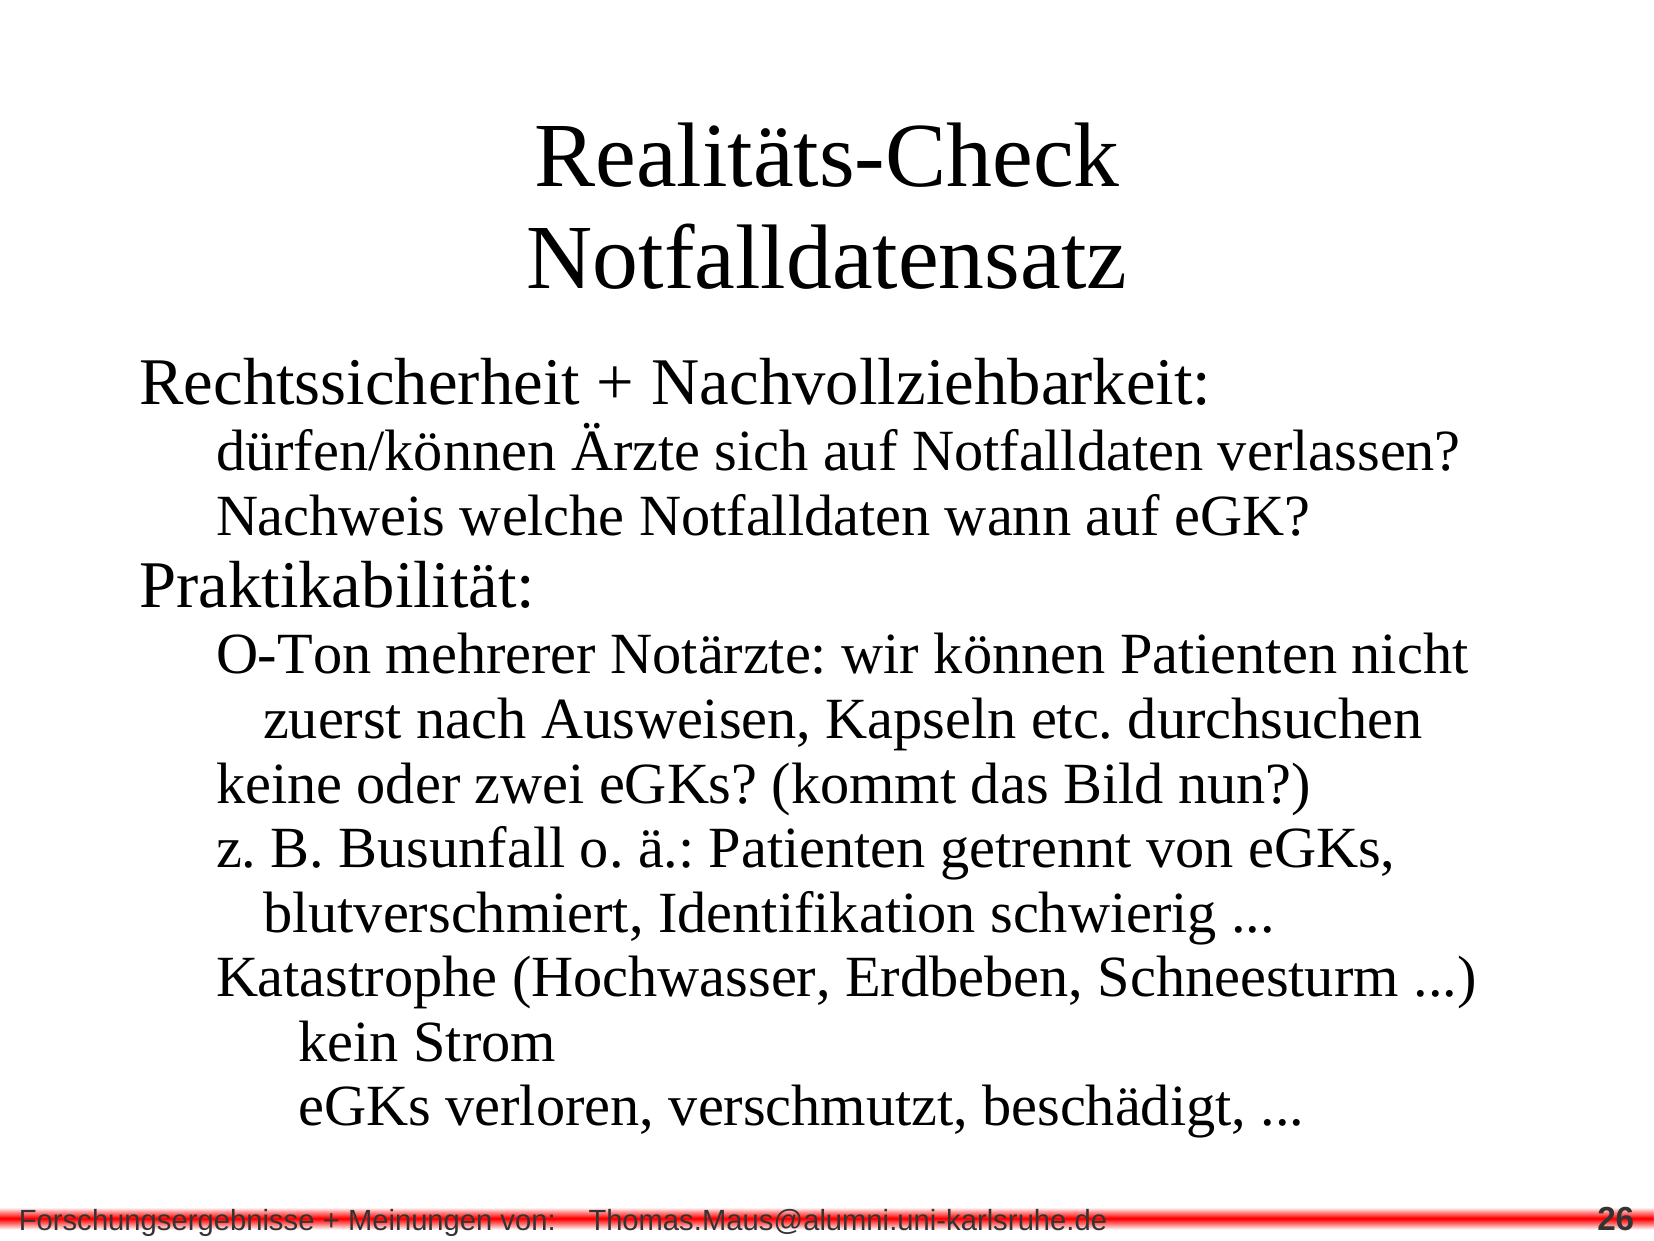

# Realitäts-Check Notfalldatensatz
Rechtssicherheit + Nachvollziehbarkeit:
dürfen/können Ärzte sich auf Notfalldaten verlassen?
Nachweis welche Notfalldaten wann auf eGK?
Praktikabilität:
O-Ton mehrerer Notärzte: wir können Patienten nicht zuerst nach Ausweisen, Kapseln etc. durchsuchen
keine oder zwei eGKs? (kommt das Bild nun?)
z. B. Busunfall o. ä.: Patienten getrennt von eGKs, blutverschmiert, Identifikation schwierig ...
Katastrophe (Hochwasser, Erdbeben, Schneesturm ...)
kein Strom
eGKs verloren, verschmutzt, beschädigt, ...